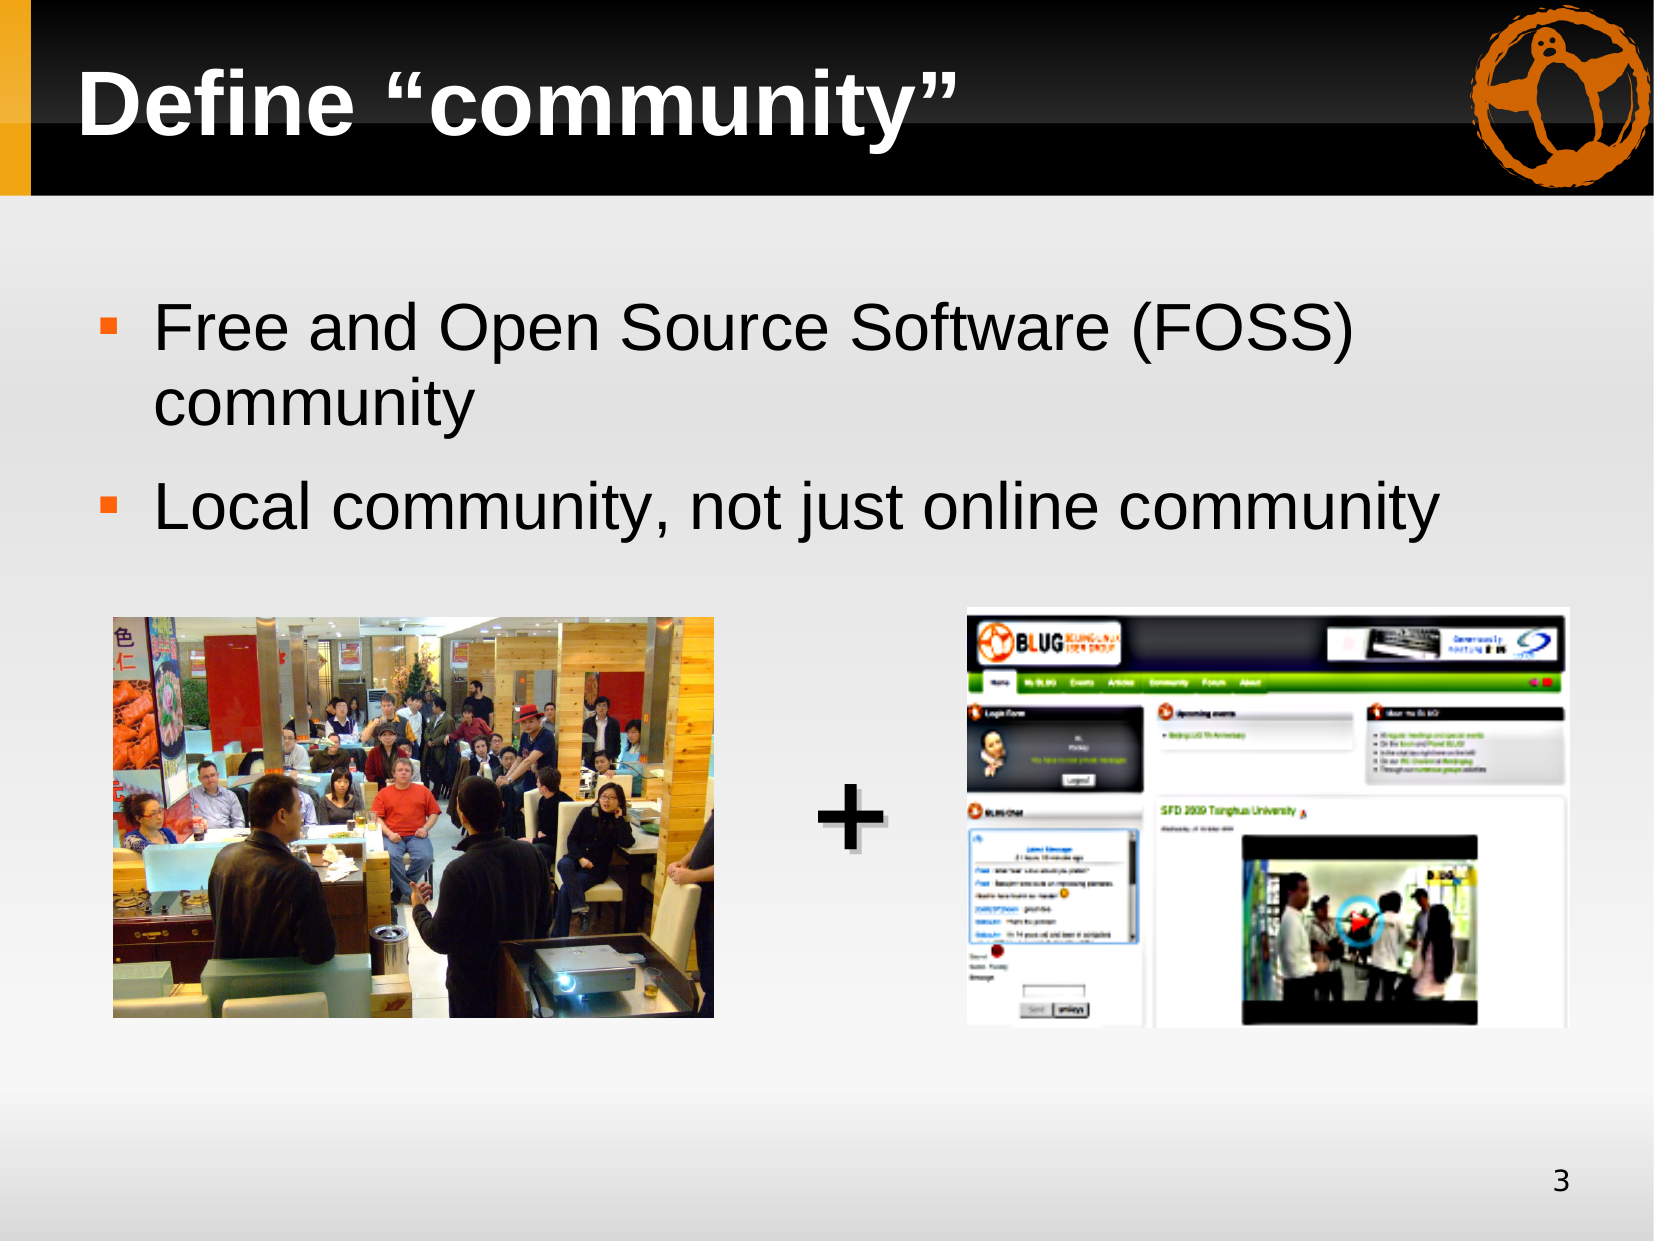

# Define “community”
Free and Open Source Software (FOSS) community
Local community, not just online community
+
3